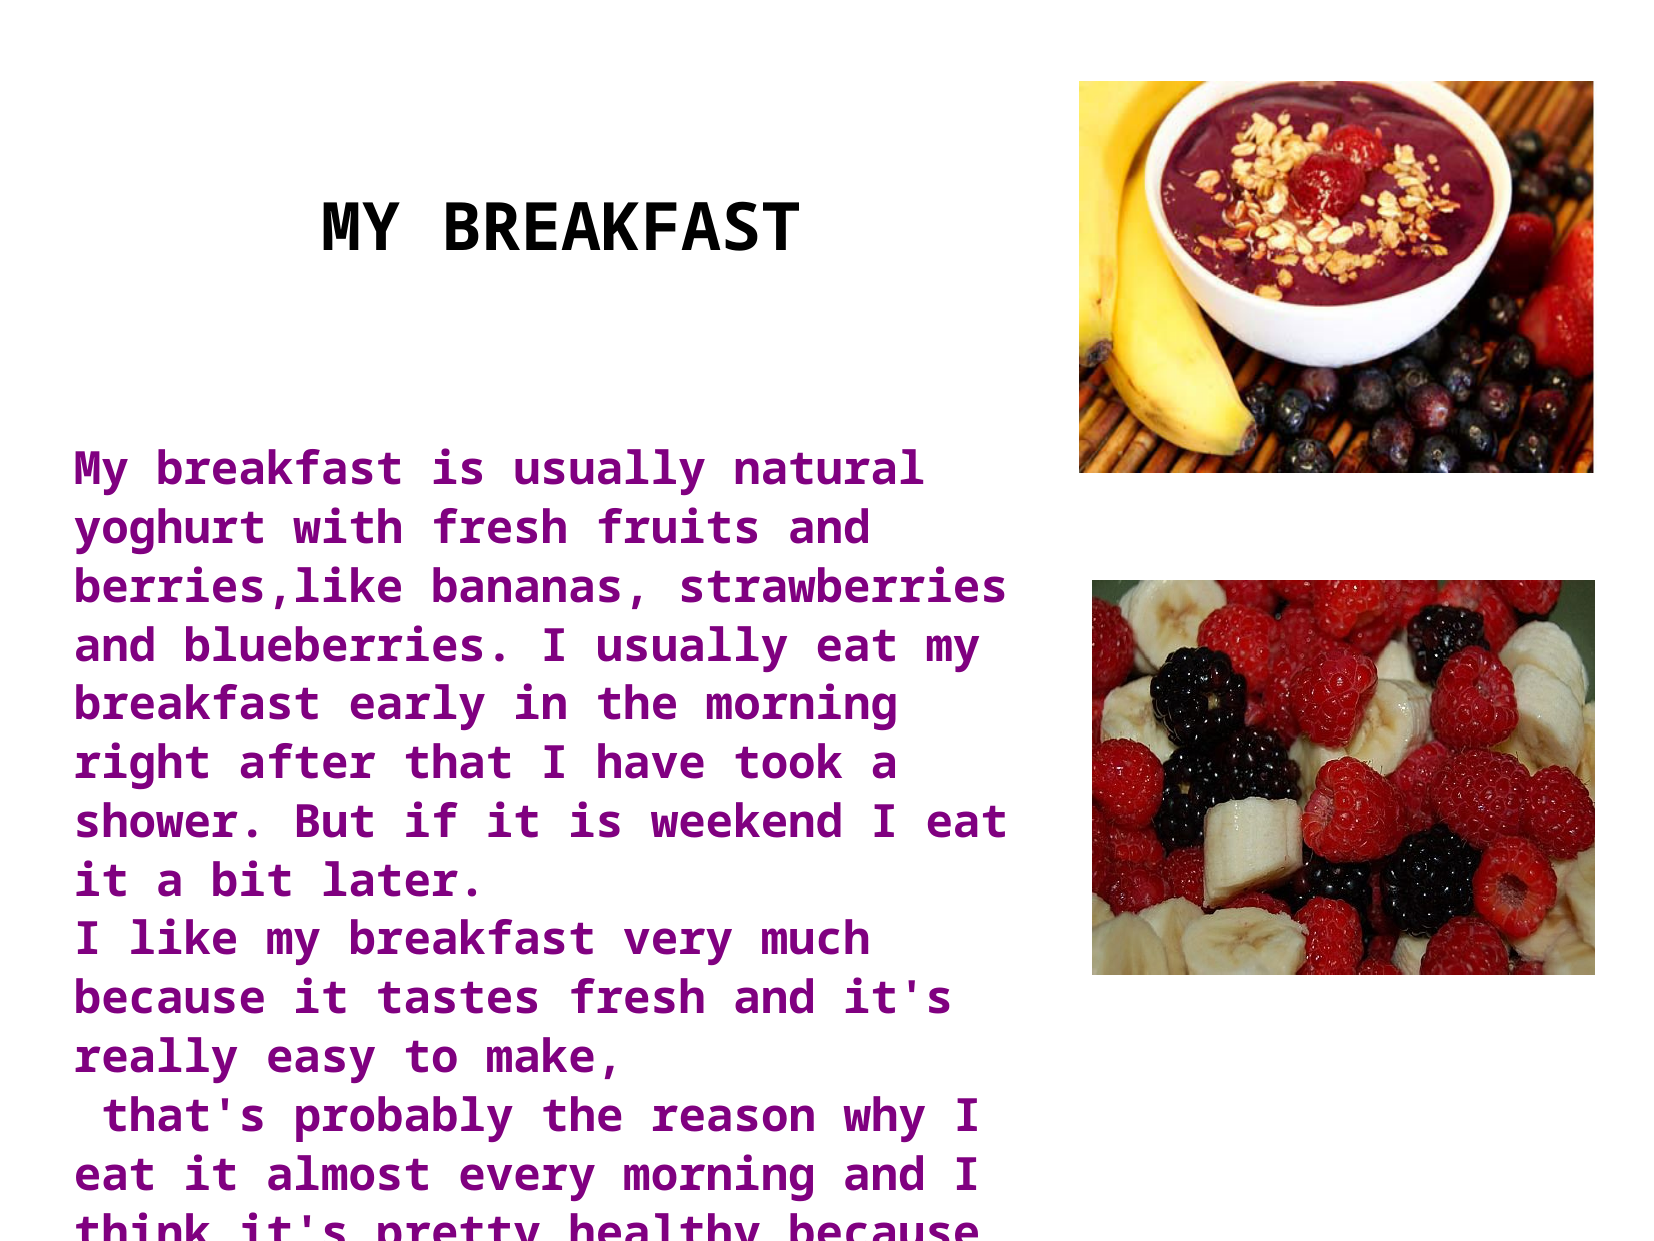

MY BREAKFAST
My breakfast is usually natural yoghurt with fresh fruits and berries,like bananas, strawberries and blueberries. I usually eat my breakfast early in the morning right after that I have took a shower. But if it is weekend I eat it a bit later.
I like my breakfast very much because it tastes fresh and it's really easy to make,
 that's probably the reason why I eat it almost every morning and I think it's pretty healthy because it contains lots of fruits and berries.
By Tinja